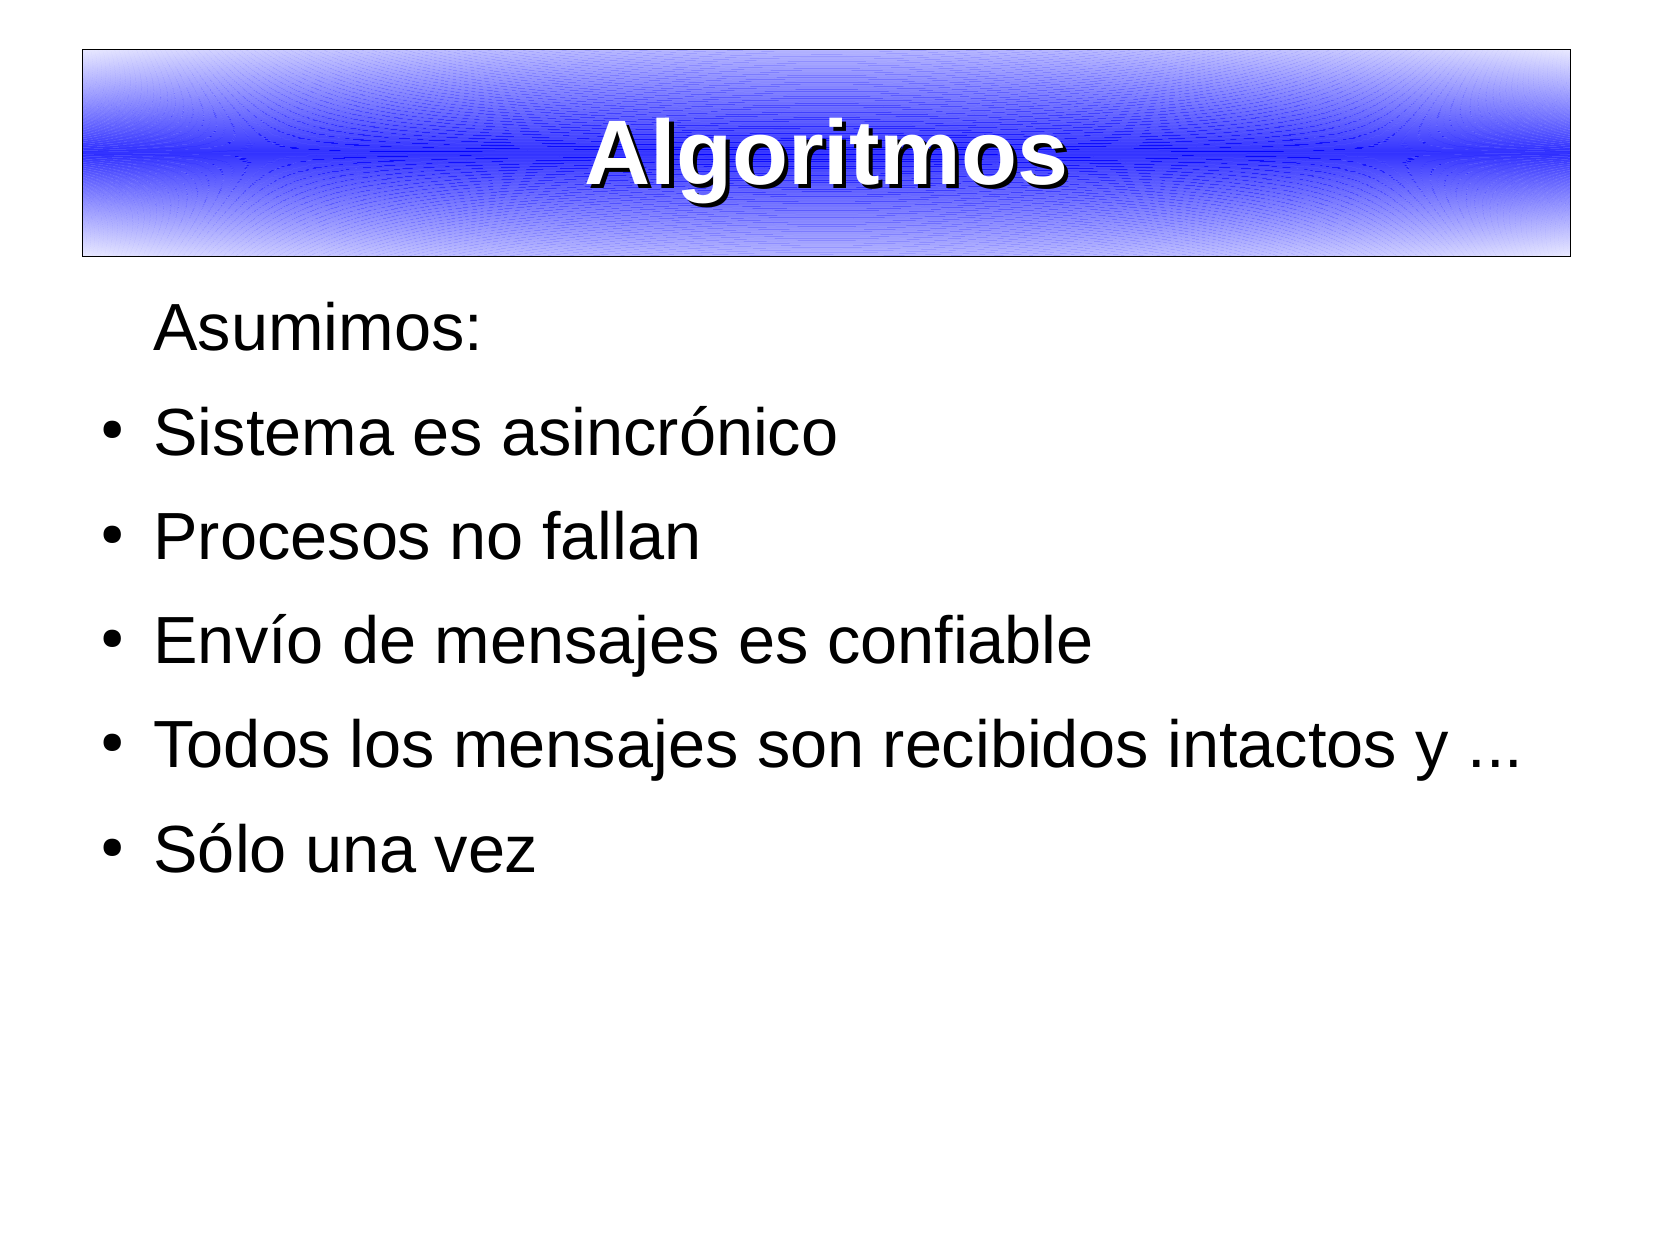

# Algoritmos
Asumimos:
Sistema es asincrónico
Procesos no fallan
Envío de mensajes es confiable
Todos los mensajes son recibidos intactos y ...
Sólo una vez